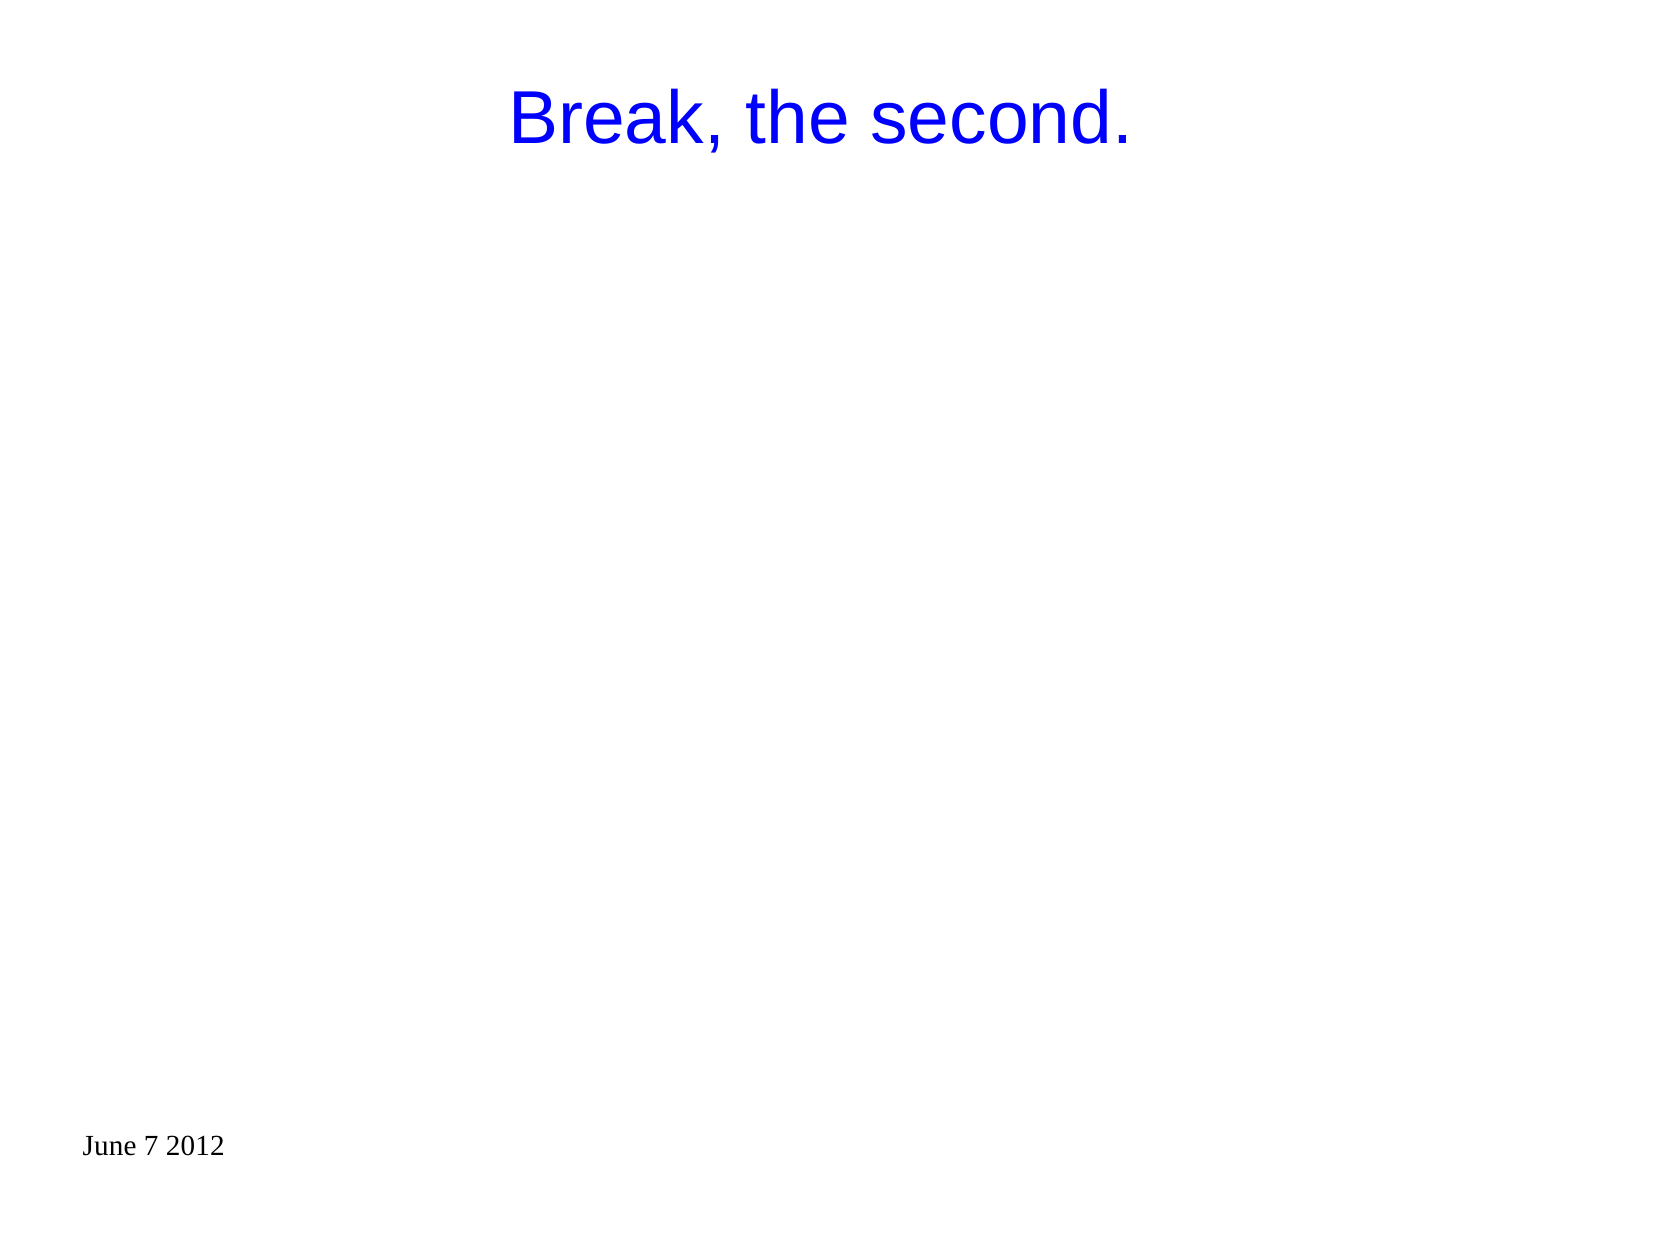

# Break, the second.
June 7 2012